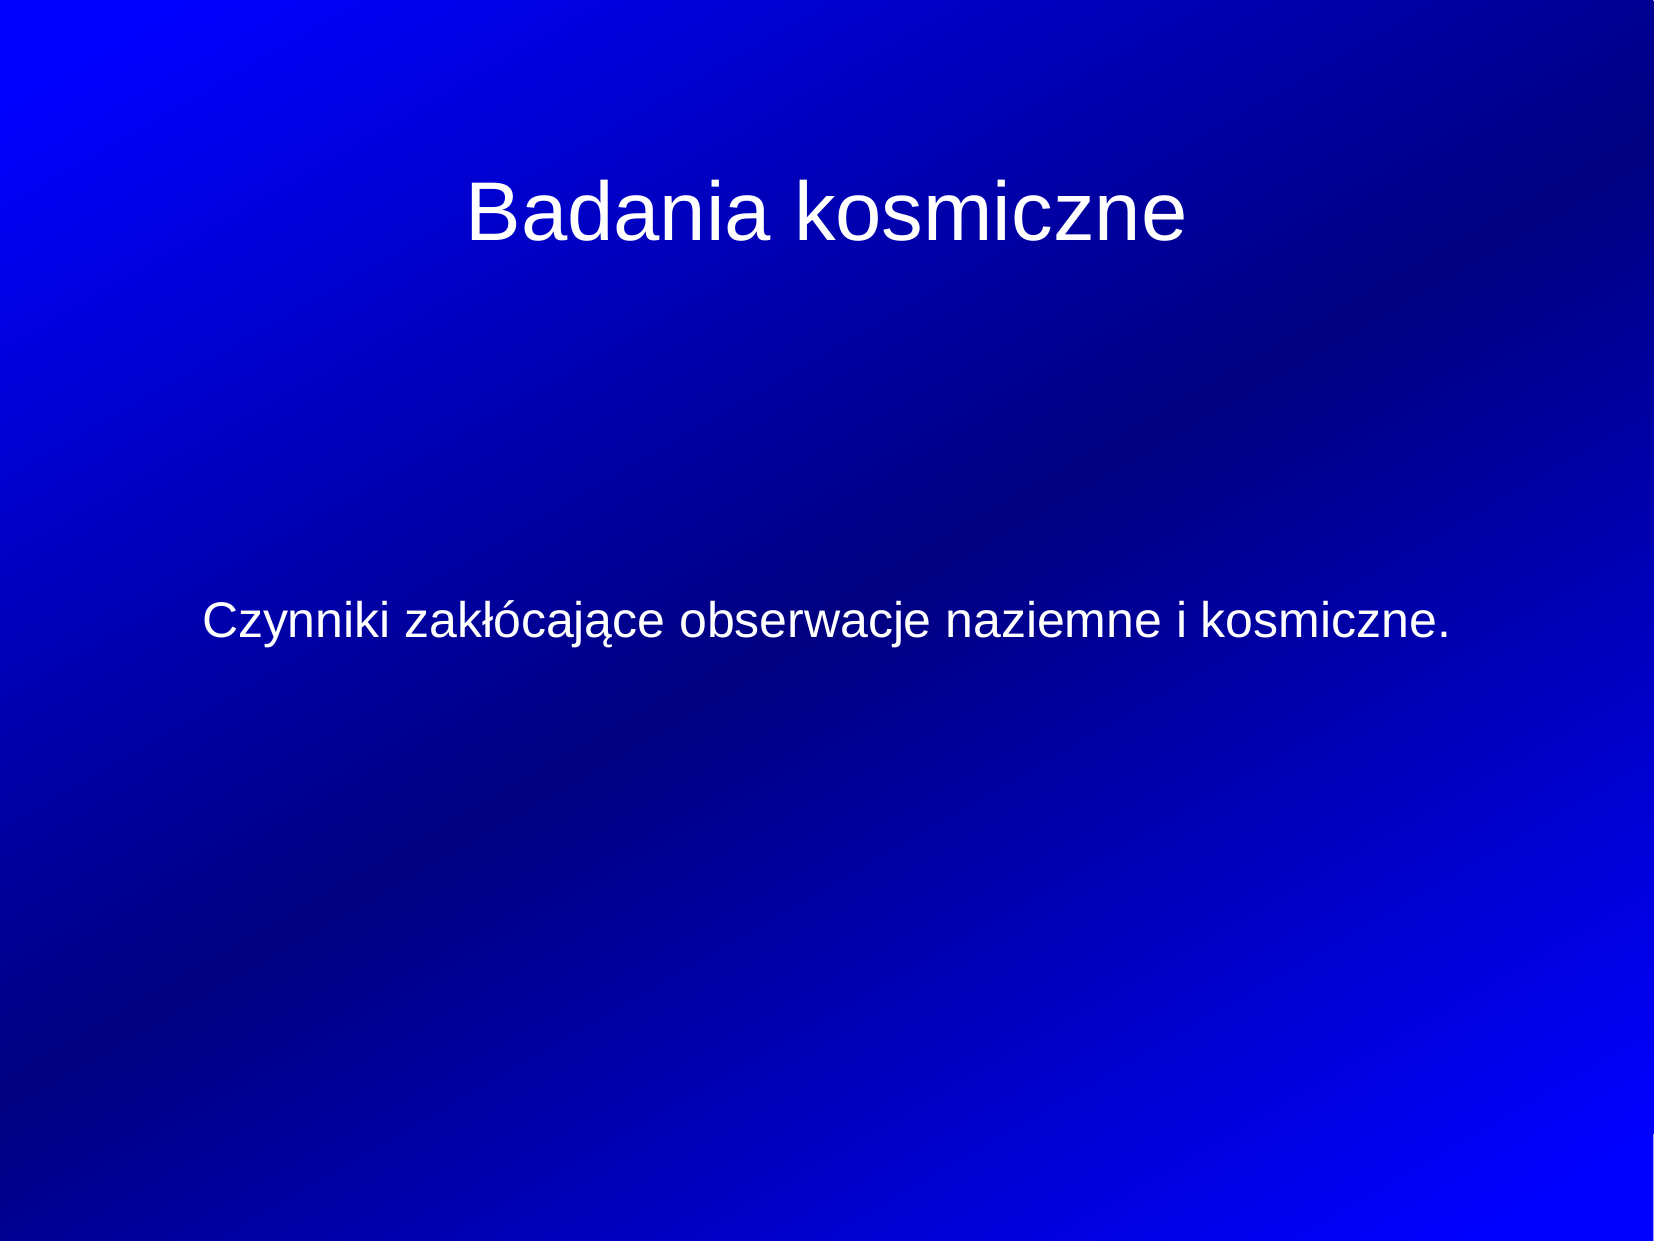

Badania kosmiczne
Czynniki zakłócające obserwacje naziemne i kosmiczne.